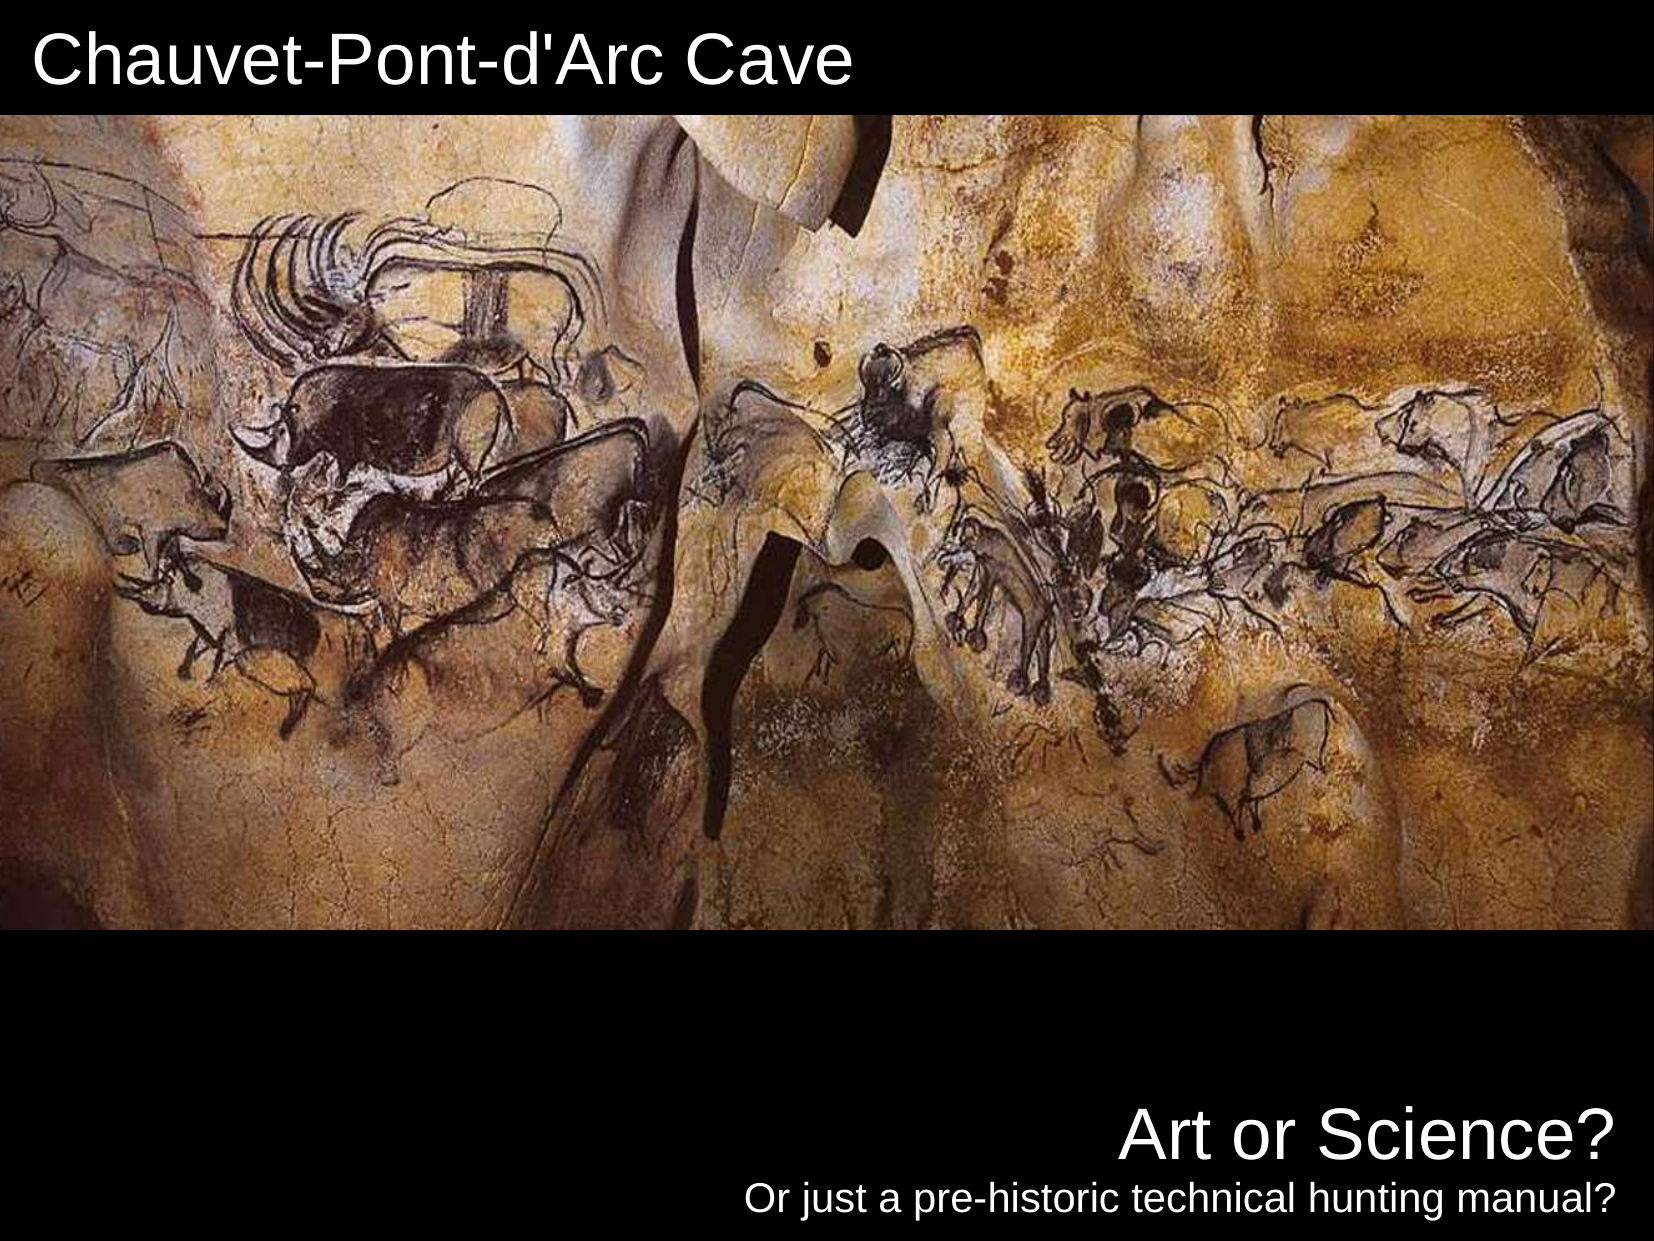

Chauvet-Pont-d'Arc Cave
Art or Science?
Or just a pre-historic technical hunting manual?